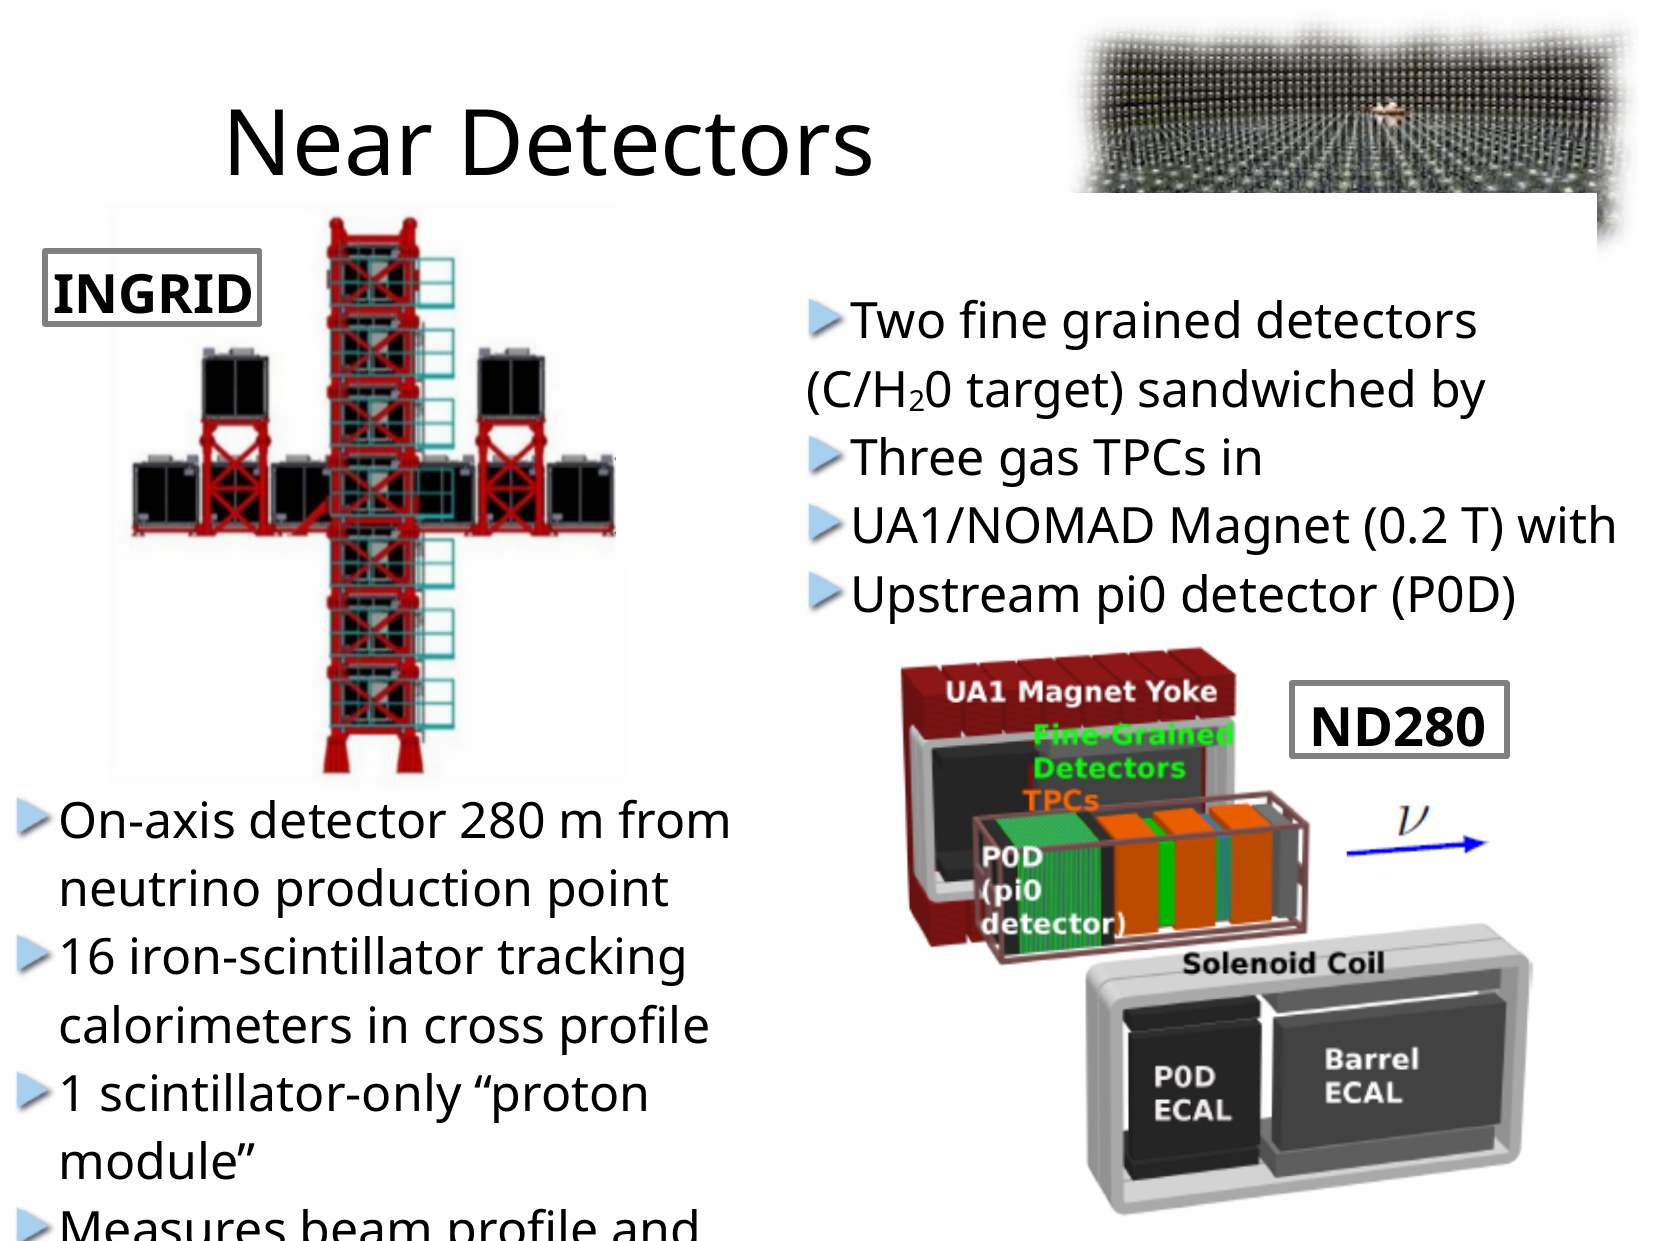

# Near Detectors
INGRID
Two fine grained detectors
(C/H20 target) sandwiched by
Three gas TPCs in
UA1/NOMAD Magnet (0.2 T) with
Upstream pi0 detector (P0D)
ND280
On-axis detector 280 m from
neutrino production point
16 iron-scintillator tracking
calorimeters in cross profile
1 scintillator-only “proton
module”
Measures beam profile and
CC inclusive rate